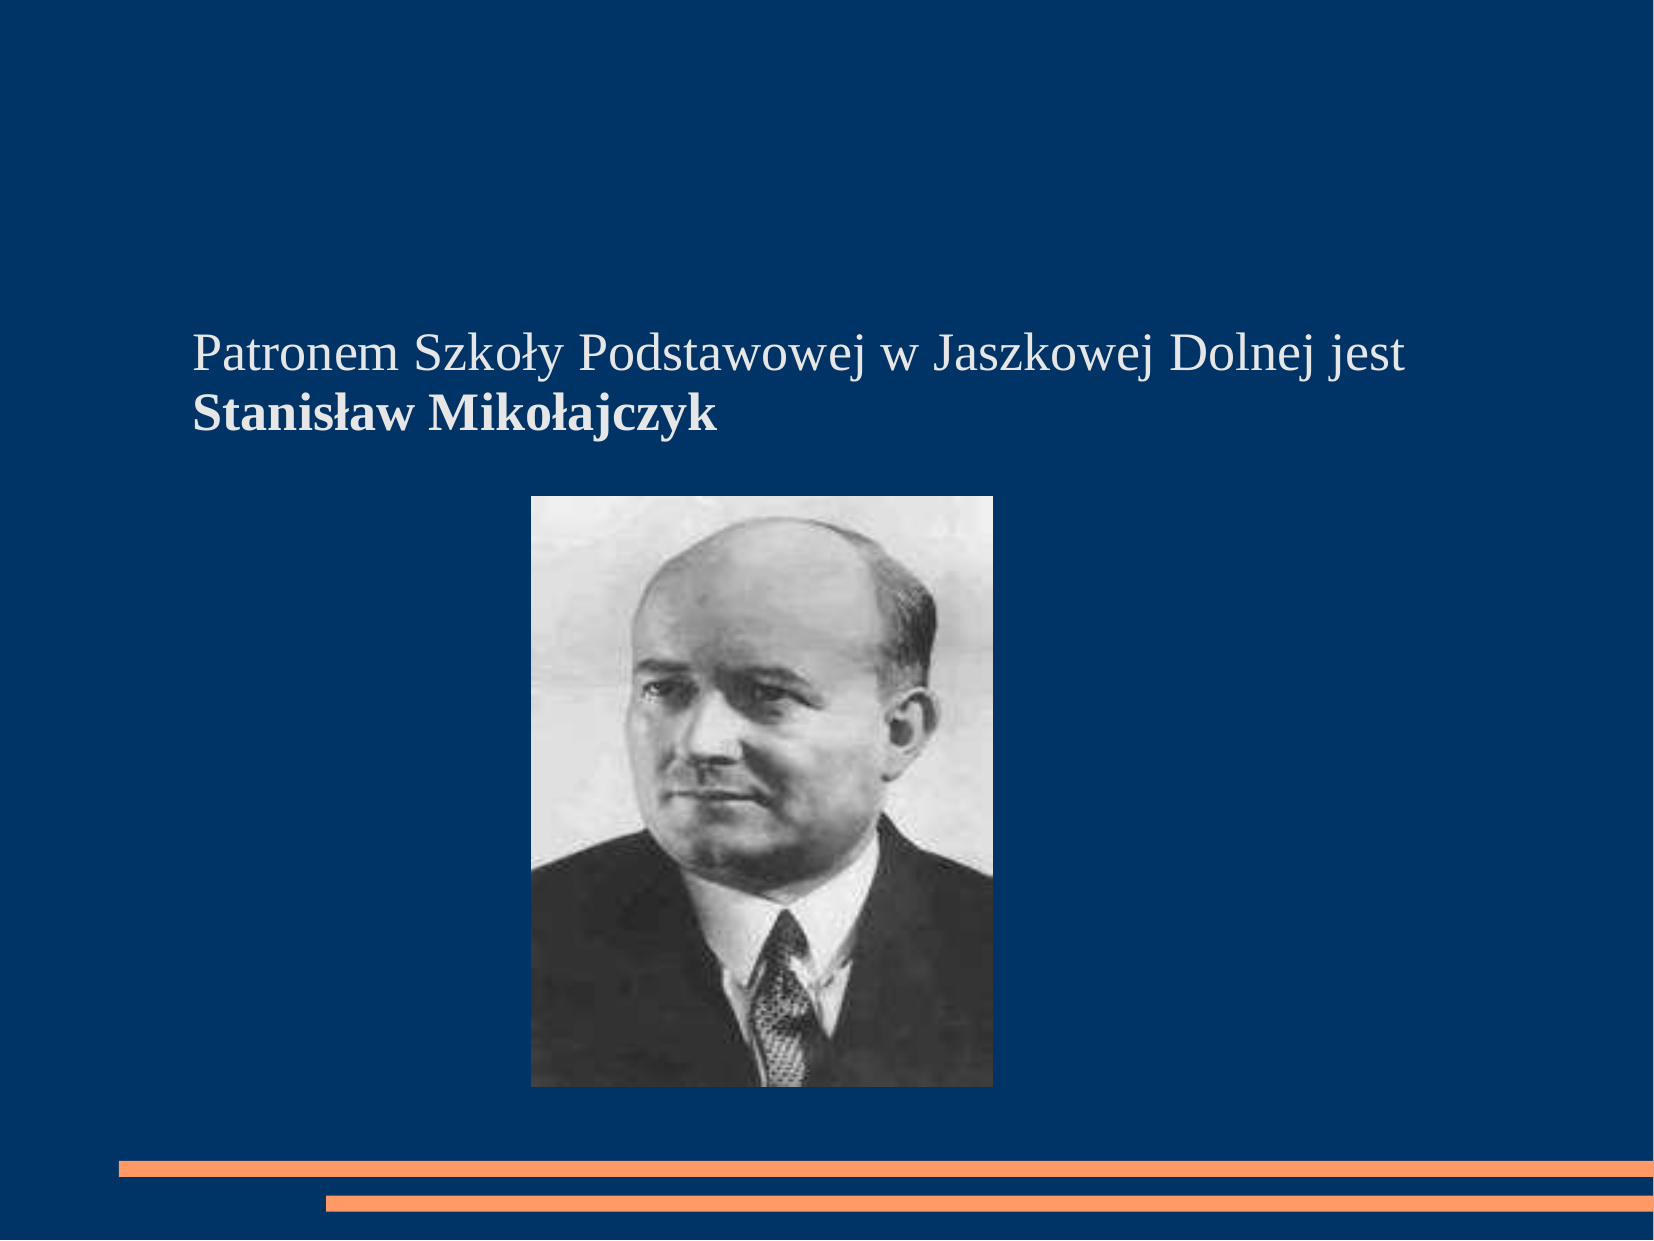

#
Patronem Szkoły Podstawowej w Jaszkowej Dolnej jest Stanisław Mikołajczyk